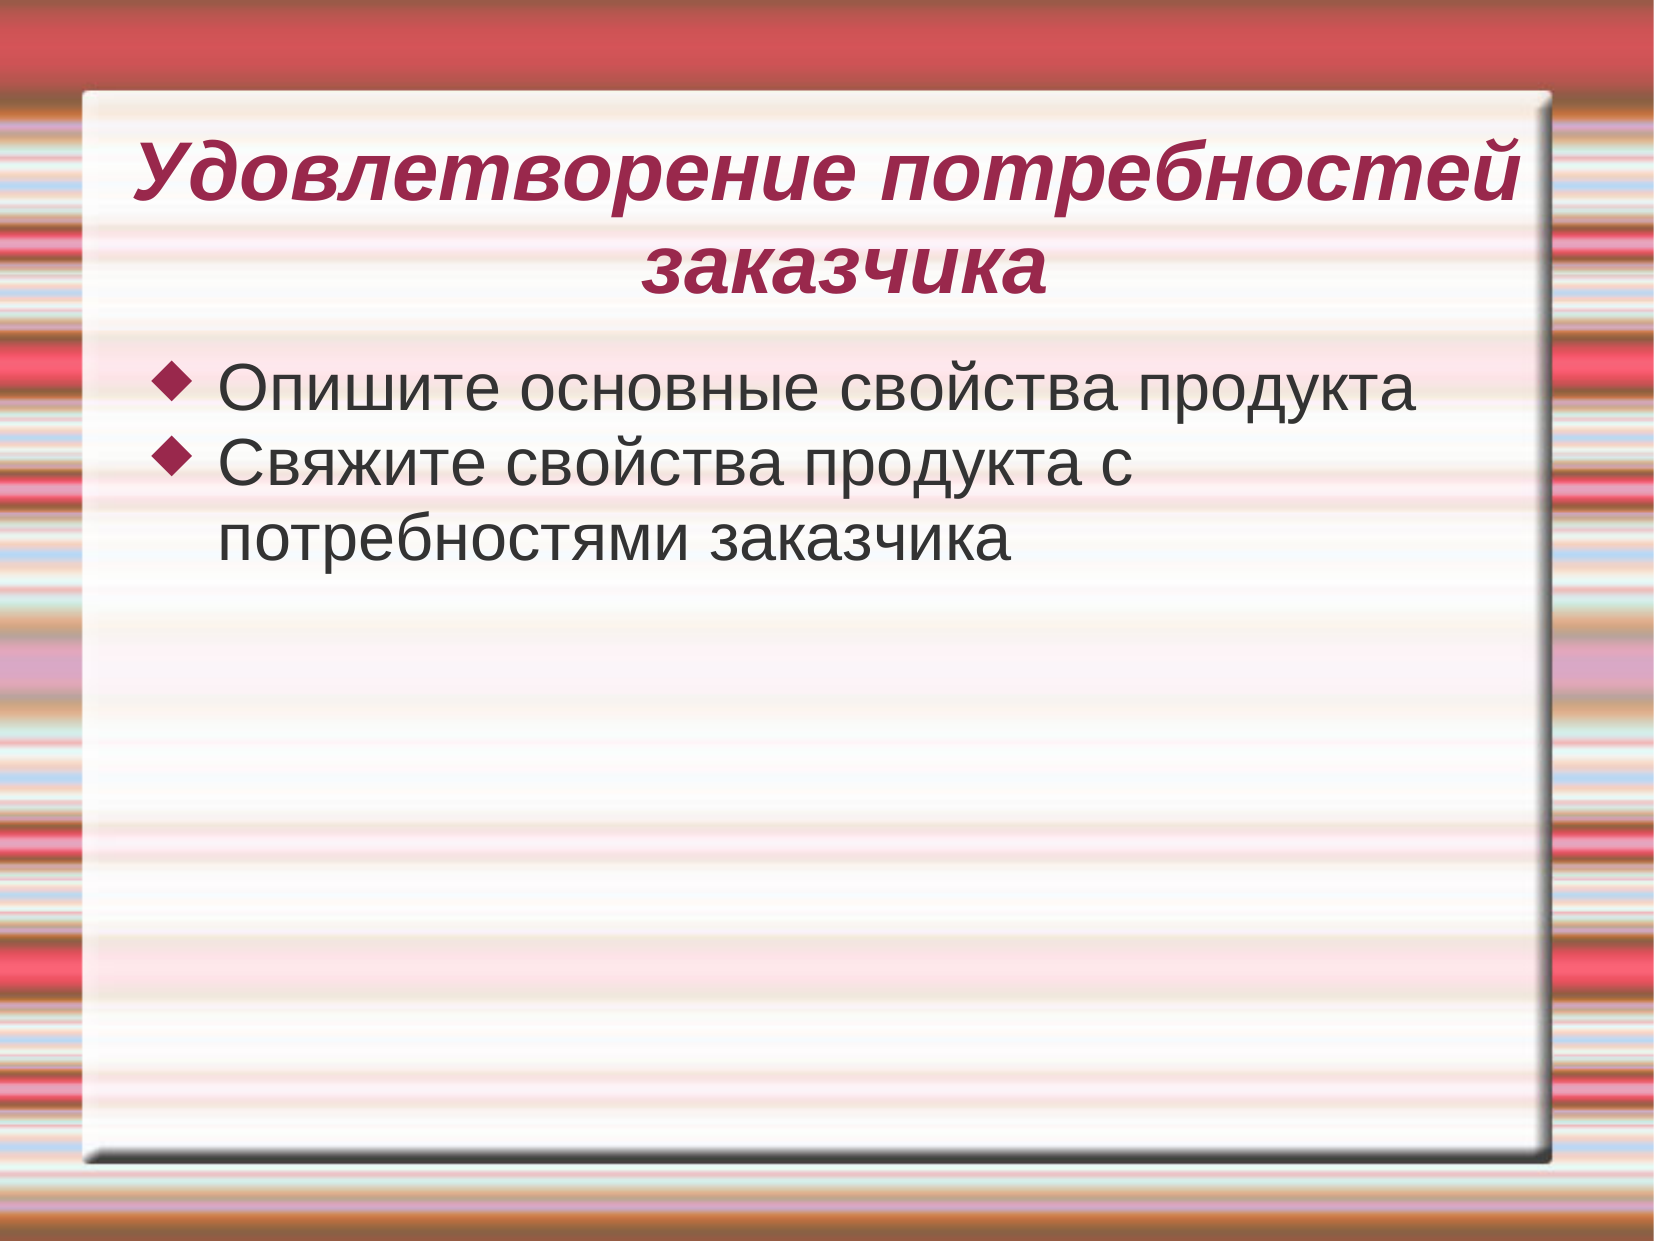

# Удовлетворение потребностей заказчика
Опишите основные свойства продукта
Свяжите свойства продукта с потребностями заказчика